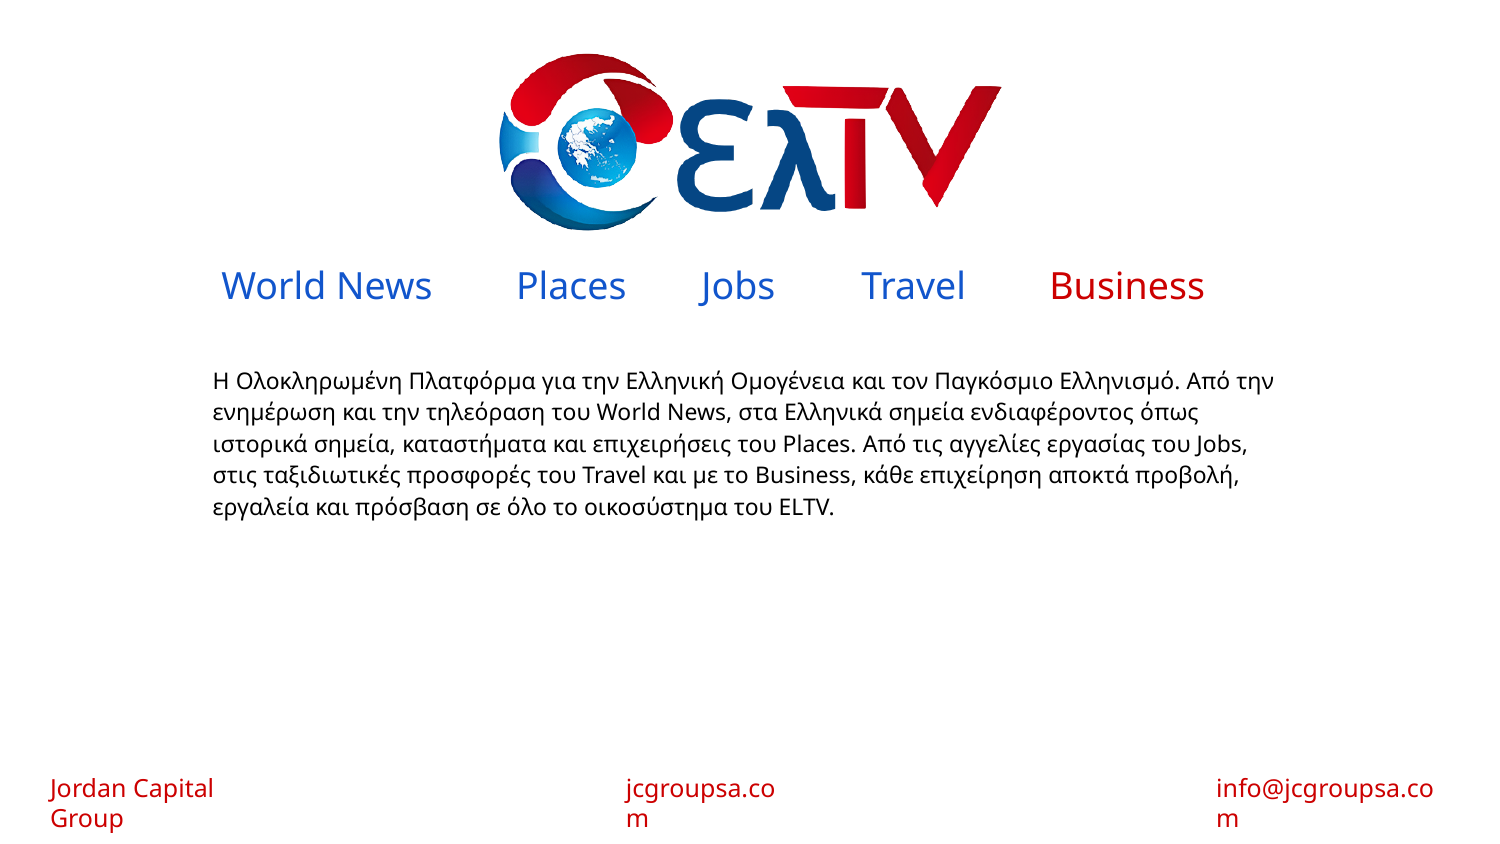

World News
Places
Jobs
Travel
Business
Η Ολοκληρωμένη Πλατφόρμα για την Ελληνική Ομογένεια και τον Παγκόσμιο Ελληνισμό. Από την ενημέρωση και την τηλεόραση του World News, στα Ελληνικά σημεία ενδιαφέροντος όπως ιστορικά σημεία, καταστήματα και επιχειρήσεις του Places. Από τις αγγελίες εργασίας του Jobs, στις ταξιδιωτικές προσφορές του Travel και με το Business, κάθε επιχείρηση αποκτά προβολή, εργαλεία και πρόσβαση σε όλο το οικοσύστημα του ELTV.
Jordan Capital Group
jcgroupsa.com
info@jcgroupsa.com